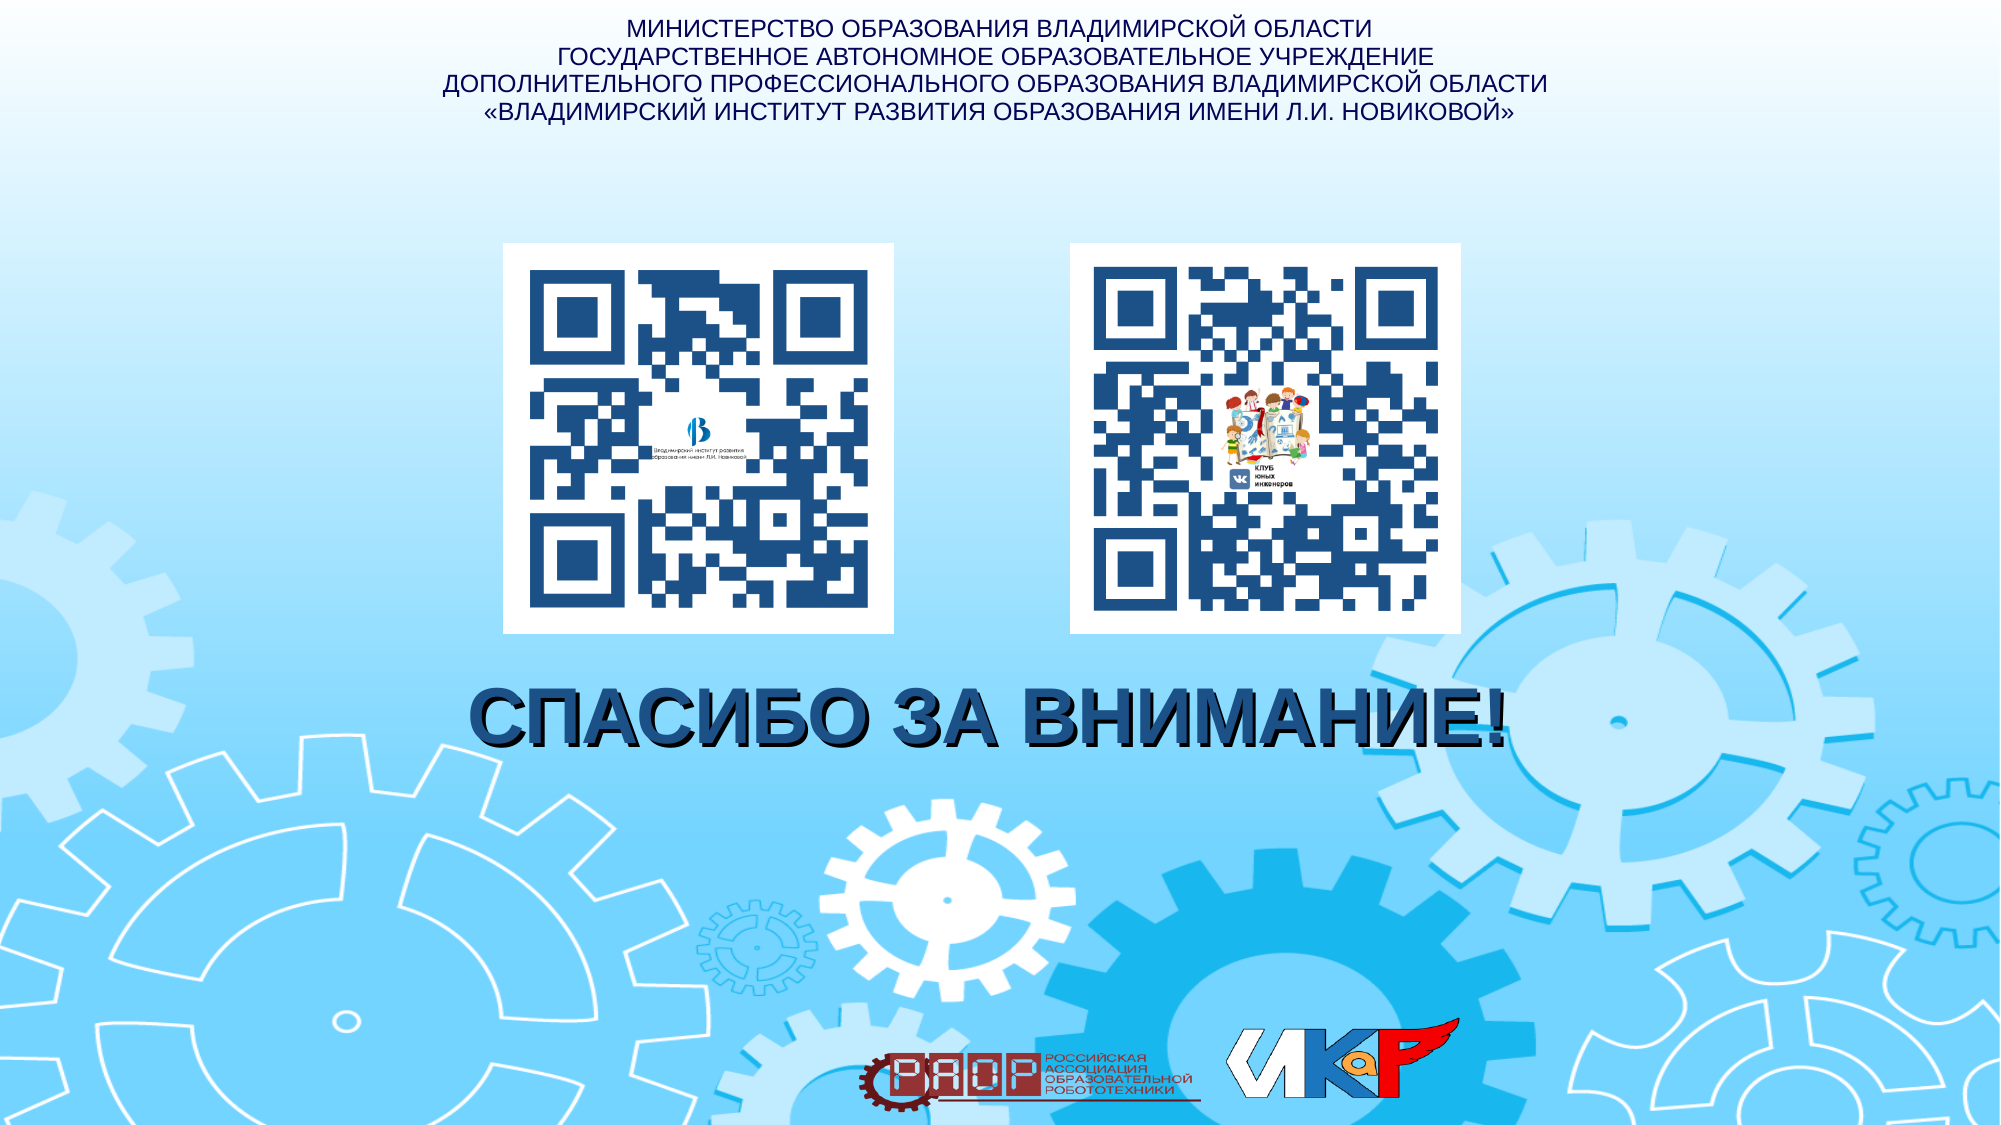

МИНИСТЕРСТВО ОБРАЗОВАНИЯ ВЛАДИМИРСКОЙ ОБЛАСТИ
ГОСУДАРСТВЕННОЕ АВТОНОМНОЕ ОБРАЗОВАТЕЛЬНОЕ УЧРЕЖДЕНИЕ
ДОПОЛНИТЕЛЬНОГО ПРОФЕССИОНАЛЬНОГО ОБРАЗОВАНИЯ ВЛАДИМИРСКОЙ ОБЛАСТИ
«ВЛАДИМИРСКИЙ ИНСТИТУТ РАЗВИТИЯ ОБРАЗОВАНИЯ ИМЕНИ Л.И. НОВИКОВОЙ»
СПАСИБО ЗА ВНИМАНИЕ!